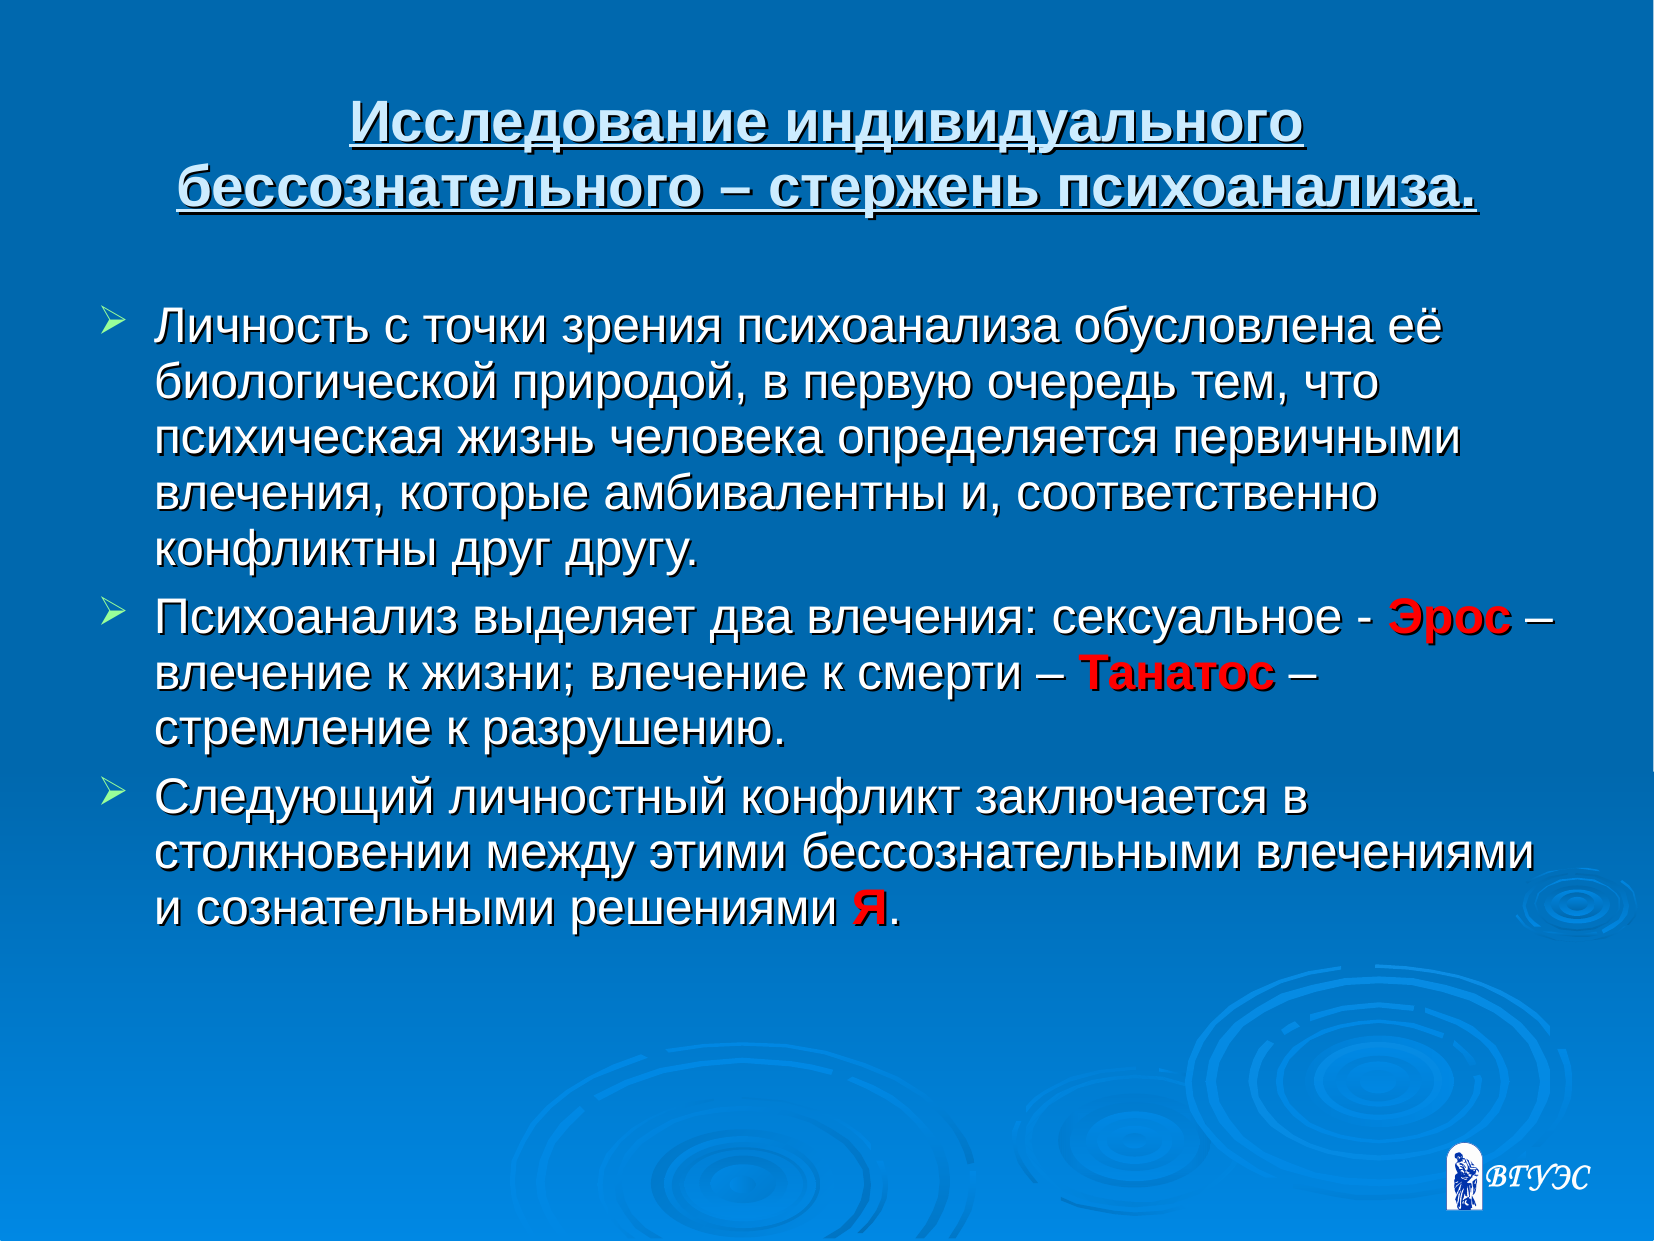

# Исследование индивидуального бессознательного – стержень психоанализа.
Личность с точки зрения психоанализа обусловлена её биологической природой, в первую очередь тем, что психическая жизнь человека определяется первичными влечения, которые амбивалентны и, соответственно конфликтны друг другу.
Психоанализ выделяет два влечения: сексуальное - Эрос – влечение к жизни; влечение к смерти – Танатос – стремление к разрушению.
Следующий личностный конфликт заключается в столкновении между этими бессознательными влечениями и сознательными решениями Я.